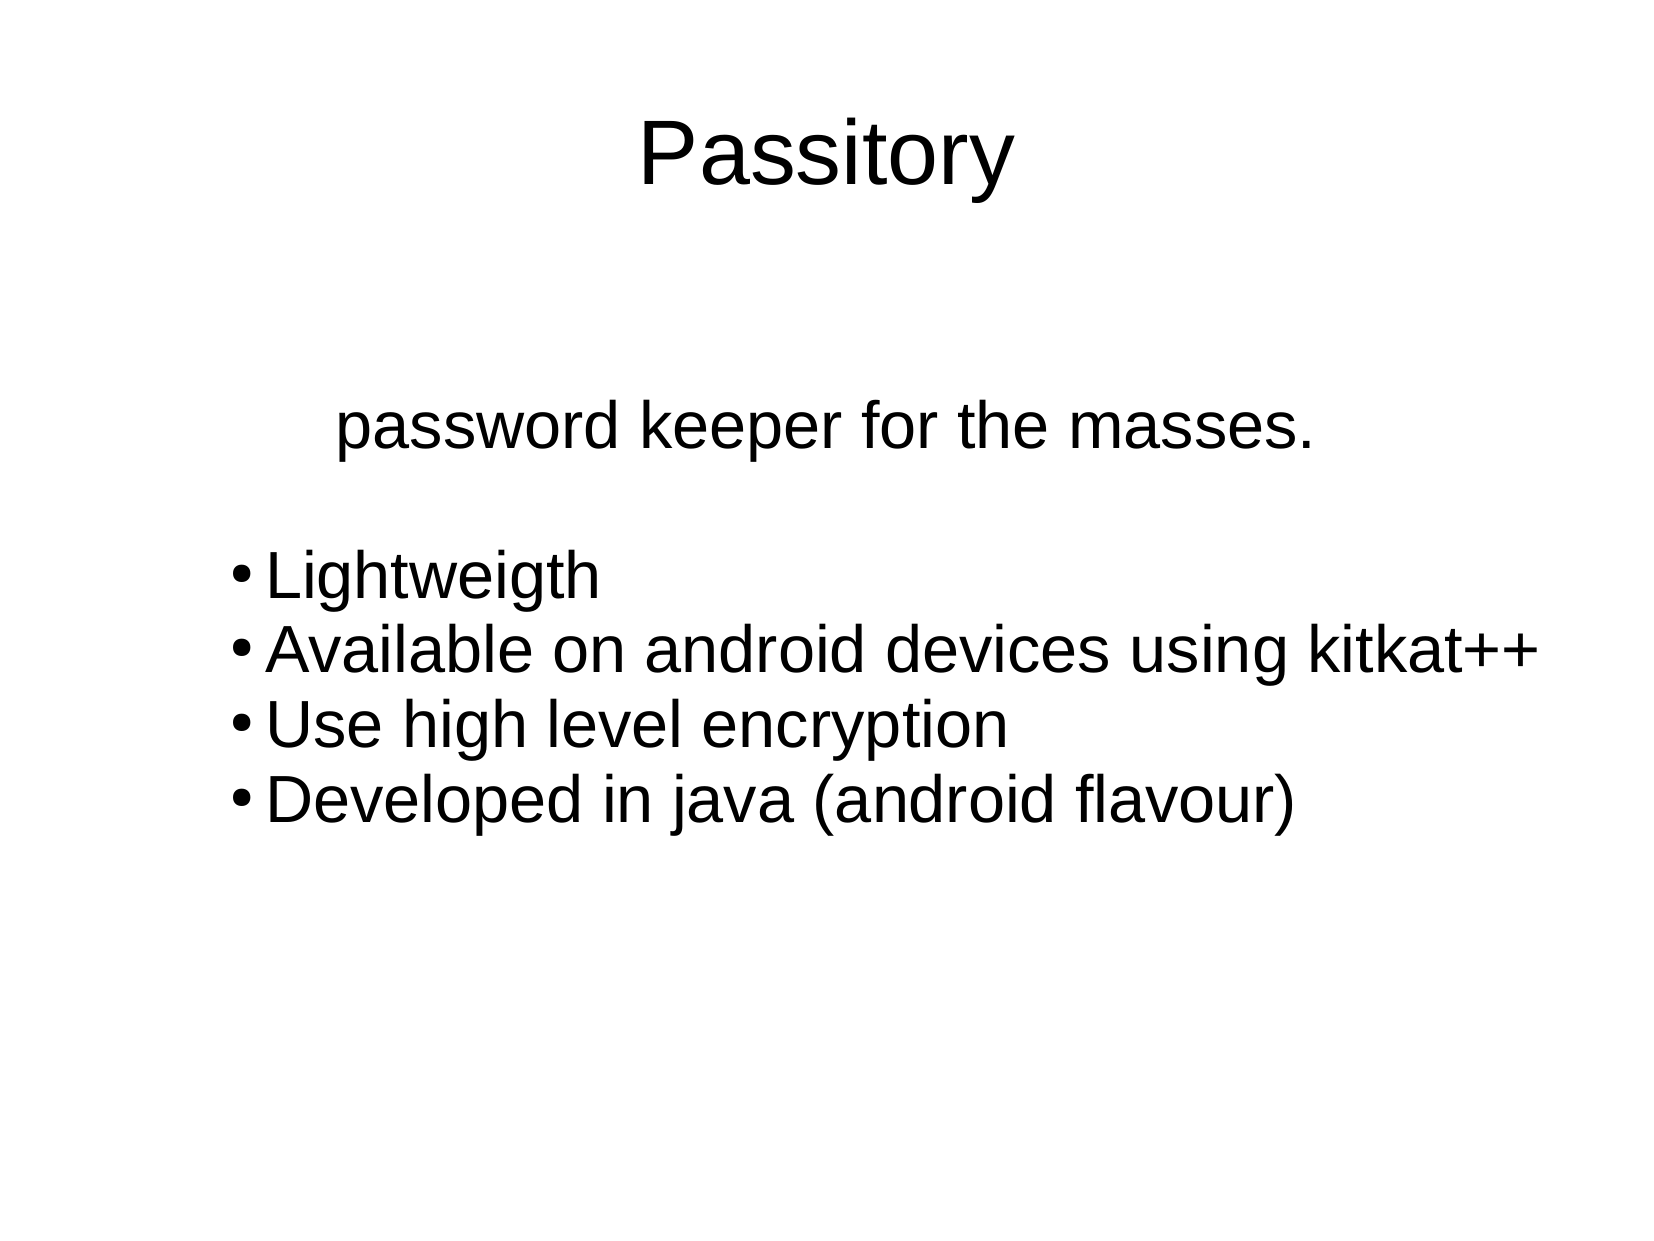

# Passitory
password keeper for the masses.
Lightweigth
Available on android devices using kitkat++
Use high level encryption
Developed in java (android flavour)